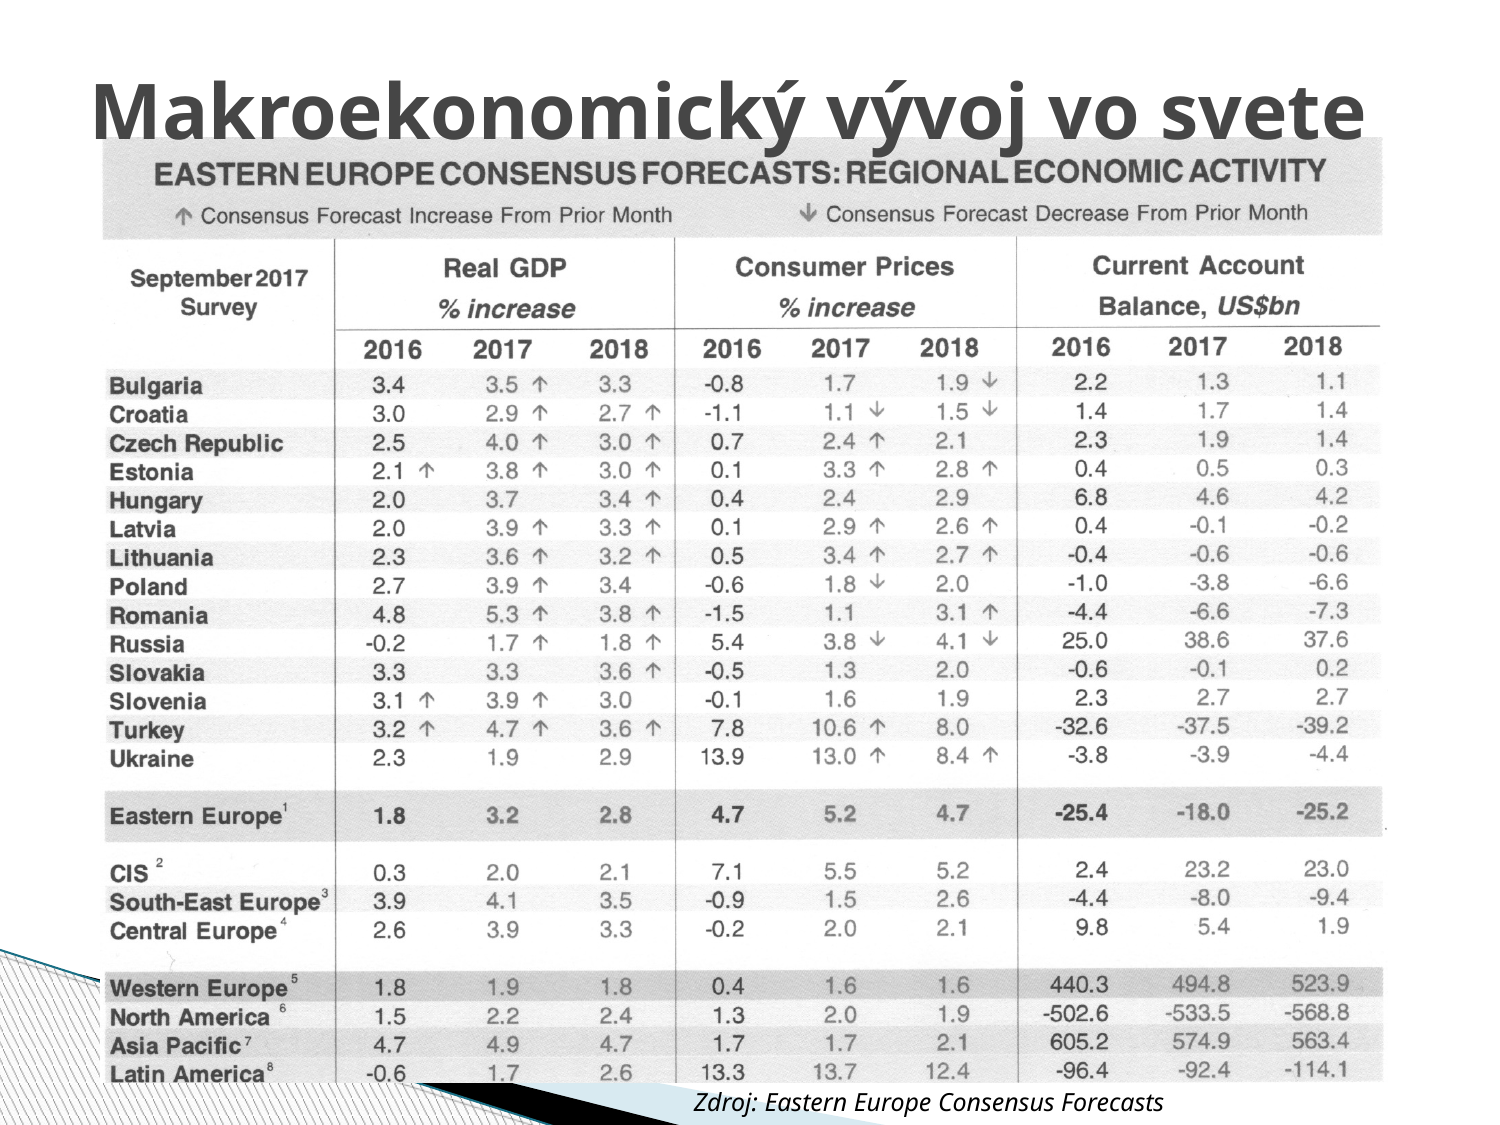

# Makroekonomický vývoj vo svete
Zdroj: Eastern Europe Consensus Forecasts